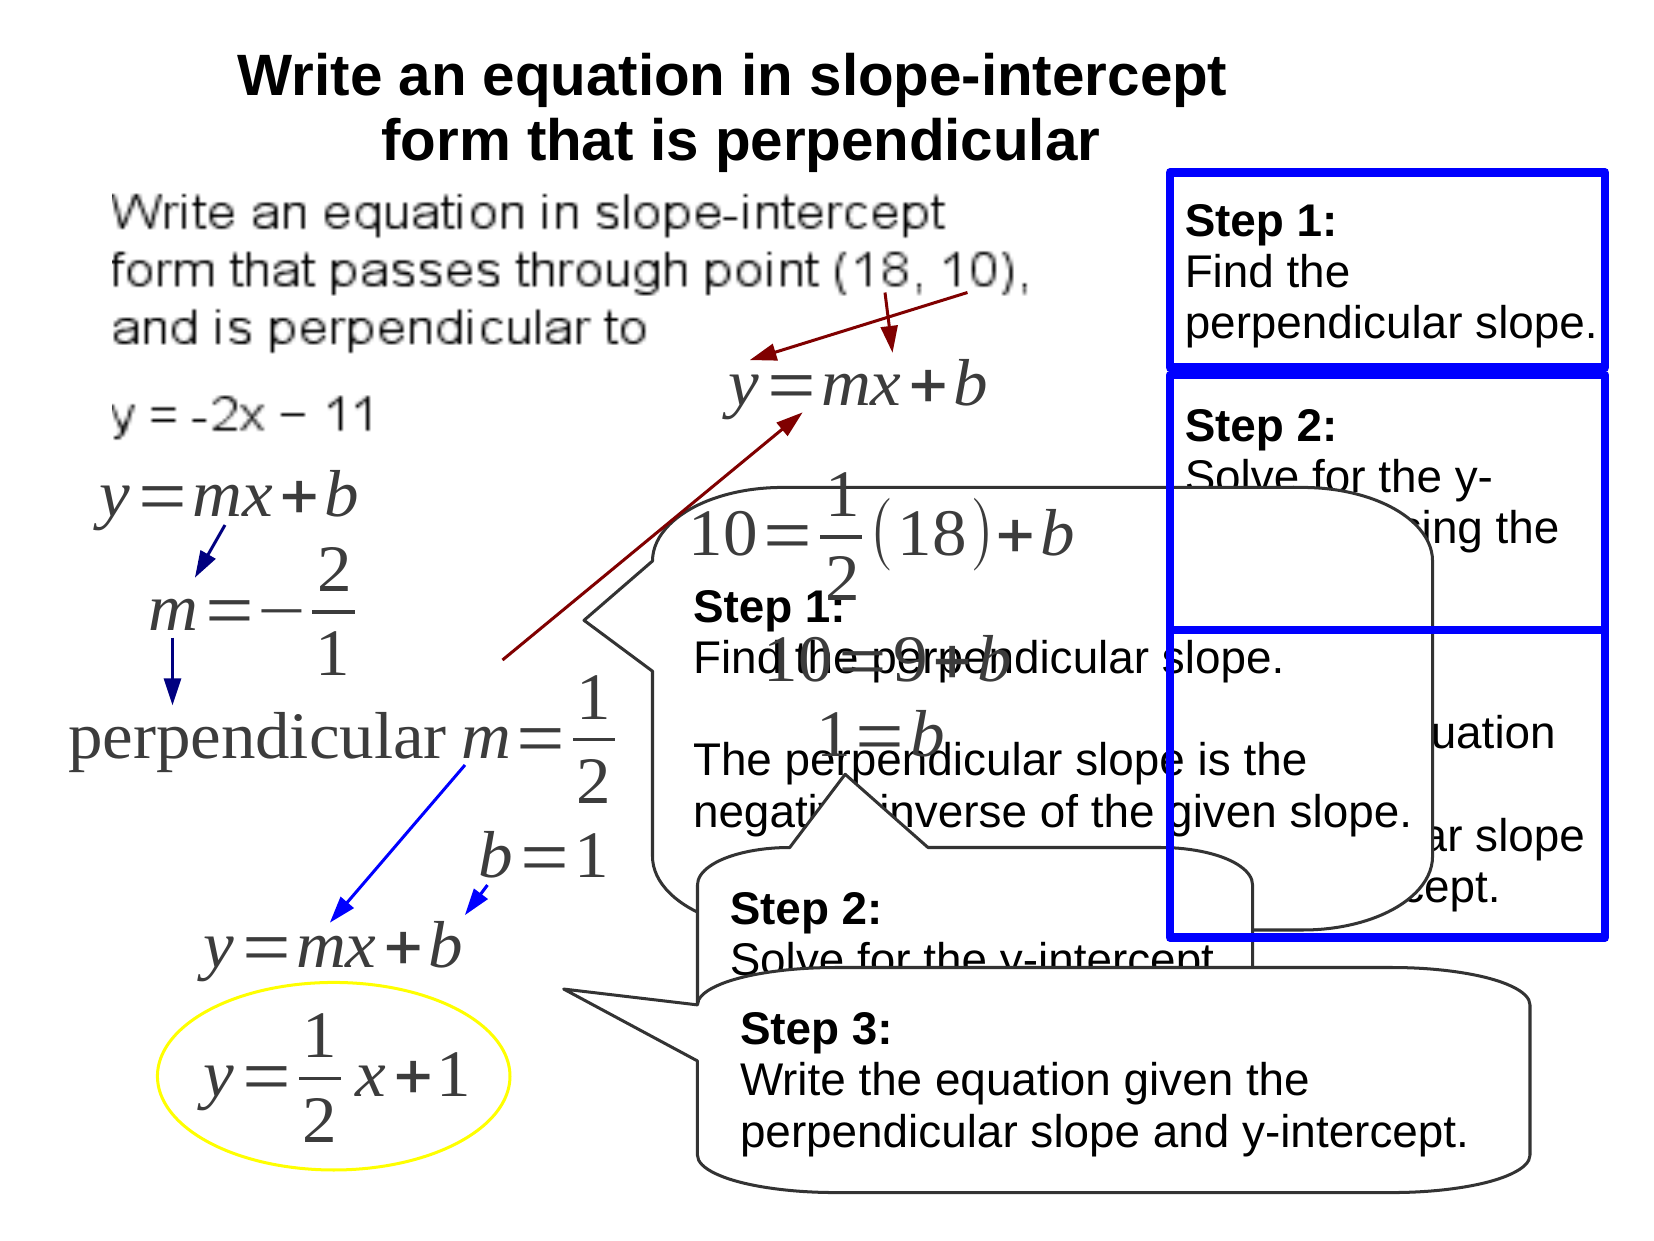

Write an equation in slope-intercept
form that is perpendicular
Step 1:
Find the perpendicular slope.
Step 2:
Solve for the y-intercept using the given point.
Step 3:
Write the equation given the perpendicular slope and y-intercept.
Step 1:
Find the perpendicular slope.
The perpendicular slope is the
negative inverse of the given slope.
Step 2:
Solve for the y-intercept
using the given point.
Step 3:
Write the equation given the
perpendicular slope and y-intercept.